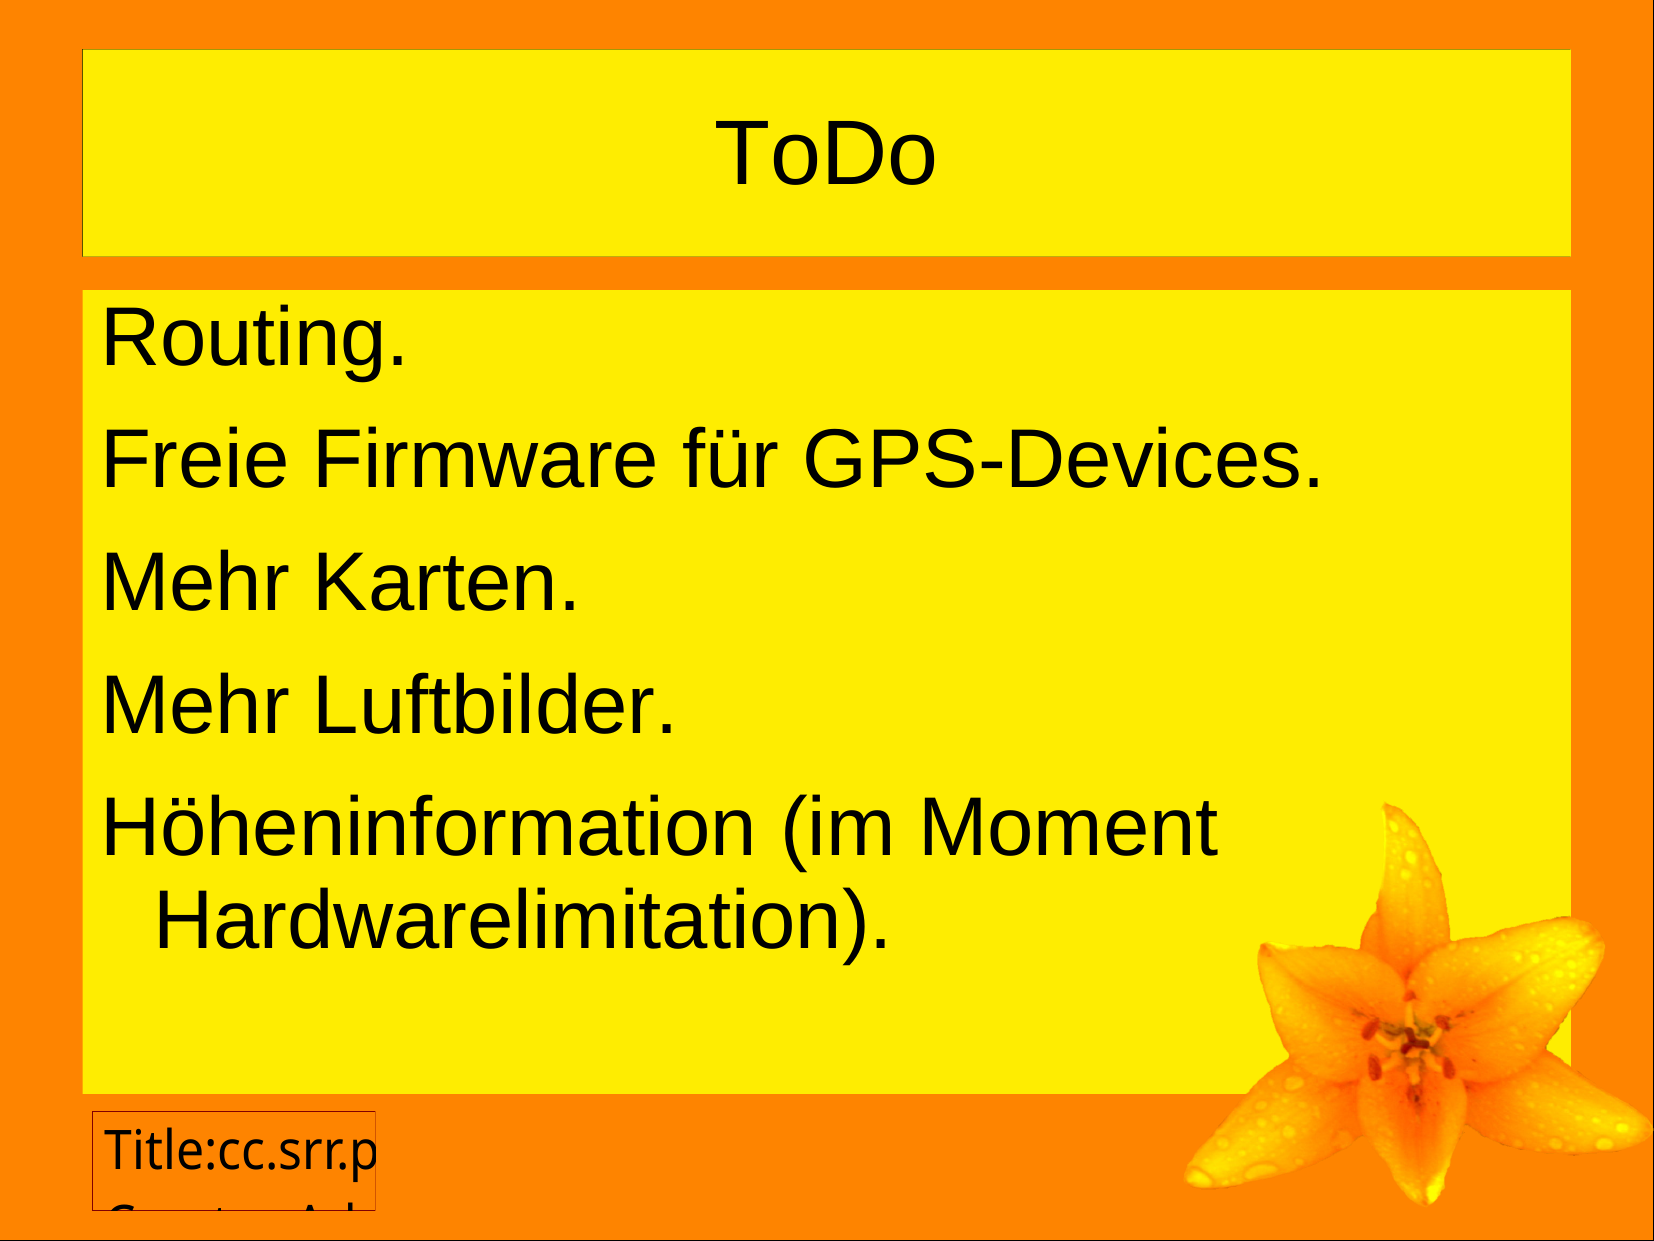

# ToDo
Routing.
Freie Firmware für GPS-Devices.
Mehr Karten.
Mehr Luftbilder.
Höheninformation (im Moment Hardwarelimitation).